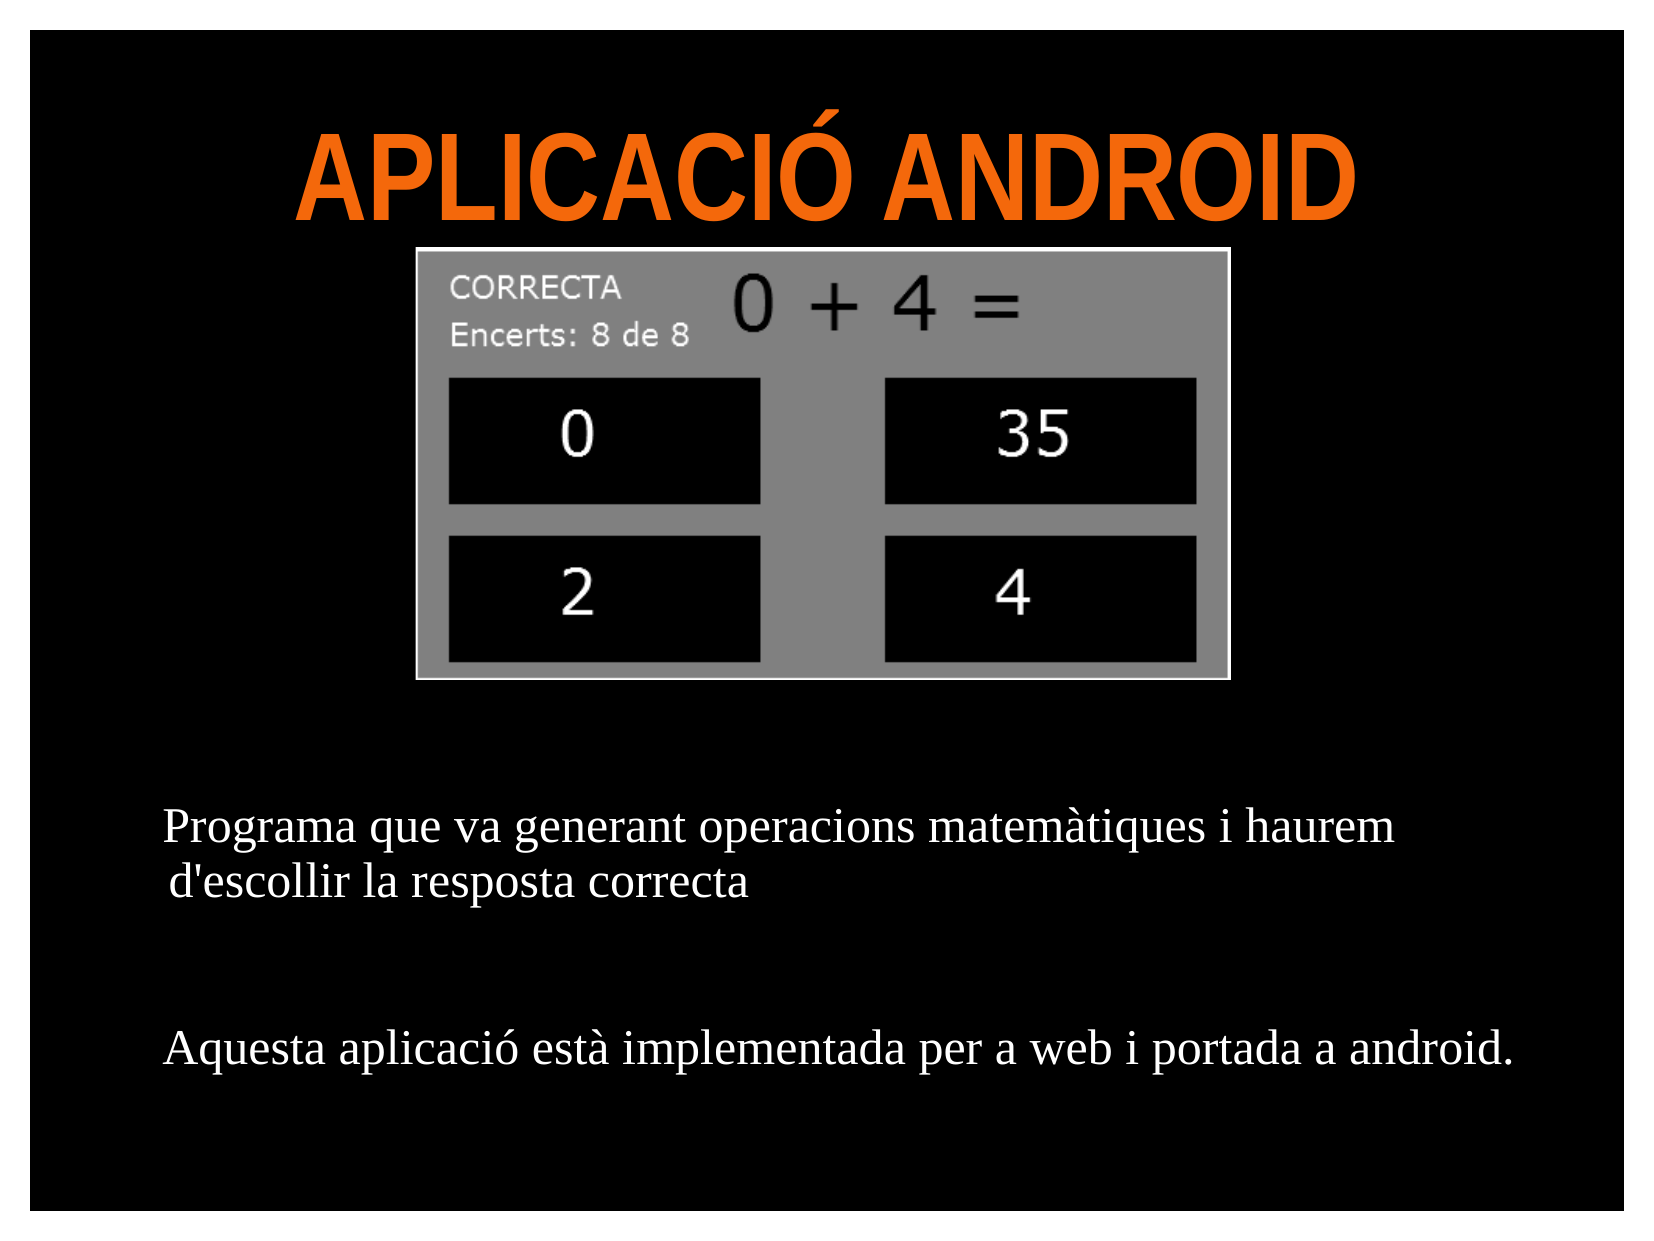

# APLICACIÓ ANDROID
 Programa que va generant operacions matemàtiques i haurem d'escollir la resposta correcta
 Aquesta aplicació està implementada per a web i portada a android.